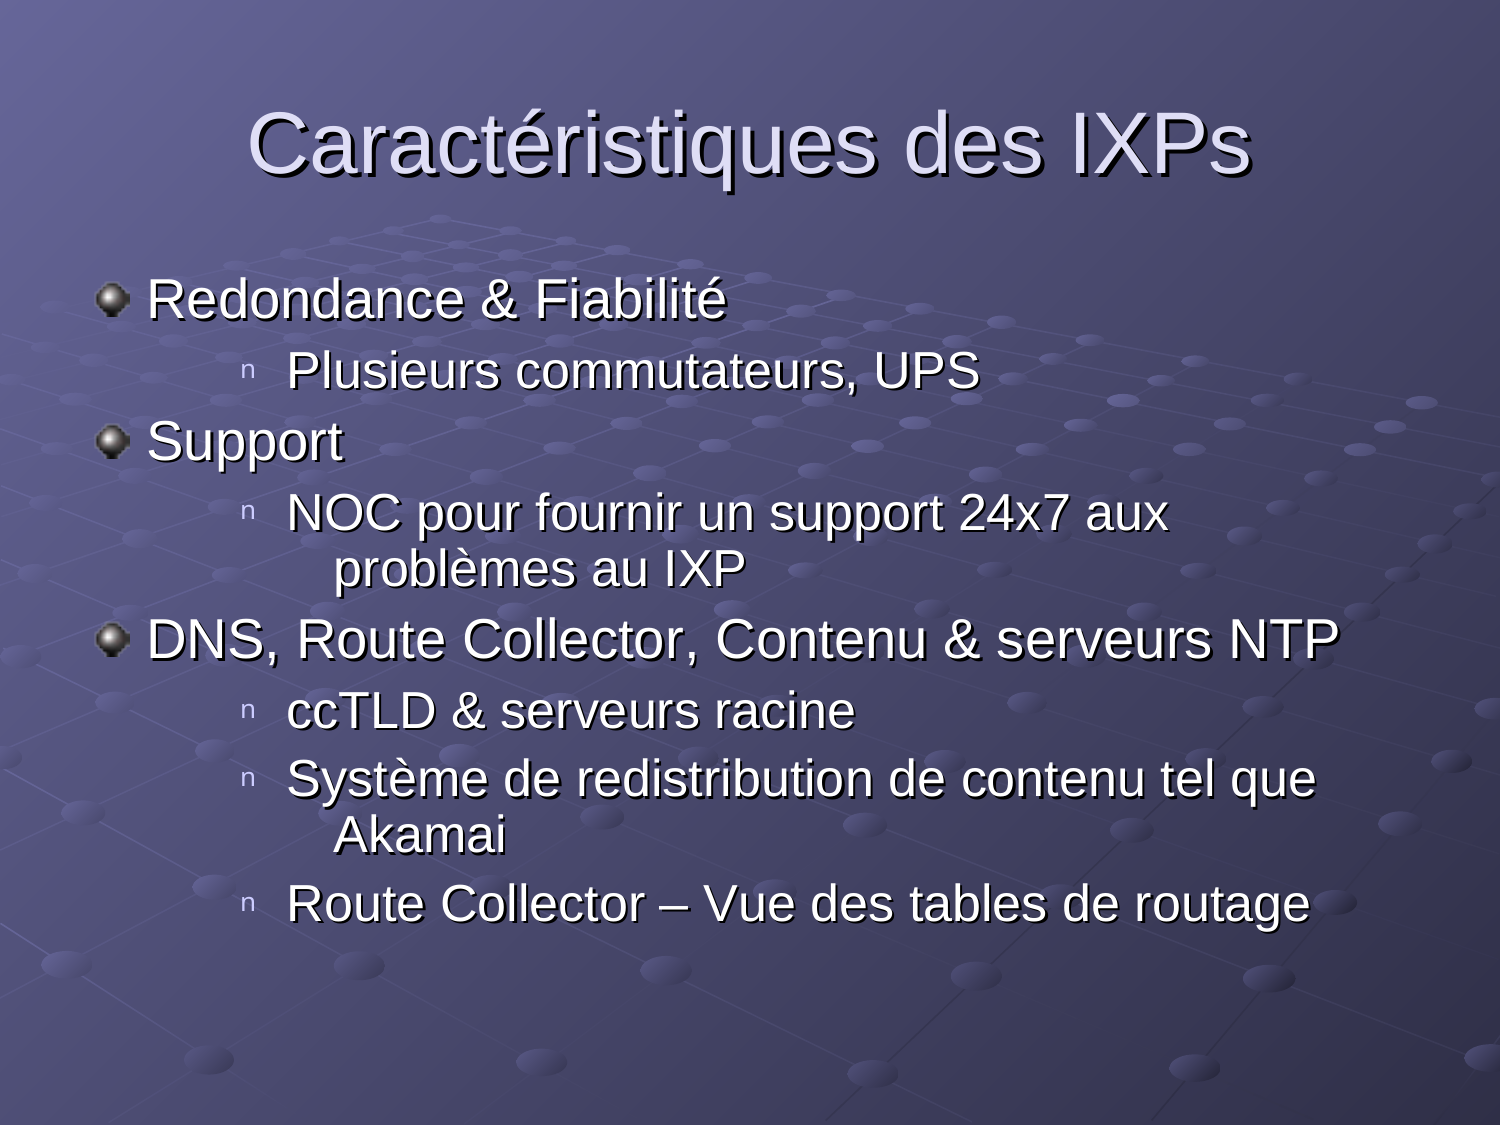

# Caractéristiques des IXPs
Redondance & Fiabilité
Plusieurs commutateurs, UPS
Support
NOC pour fournir un support 24x7 aux problèmes au IXP
DNS, Route Collector, Contenu & serveurs NTP
ccTLD & serveurs racine
Système de redistribution de contenu tel que Akamai
Route Collector – Vue des tables de routage